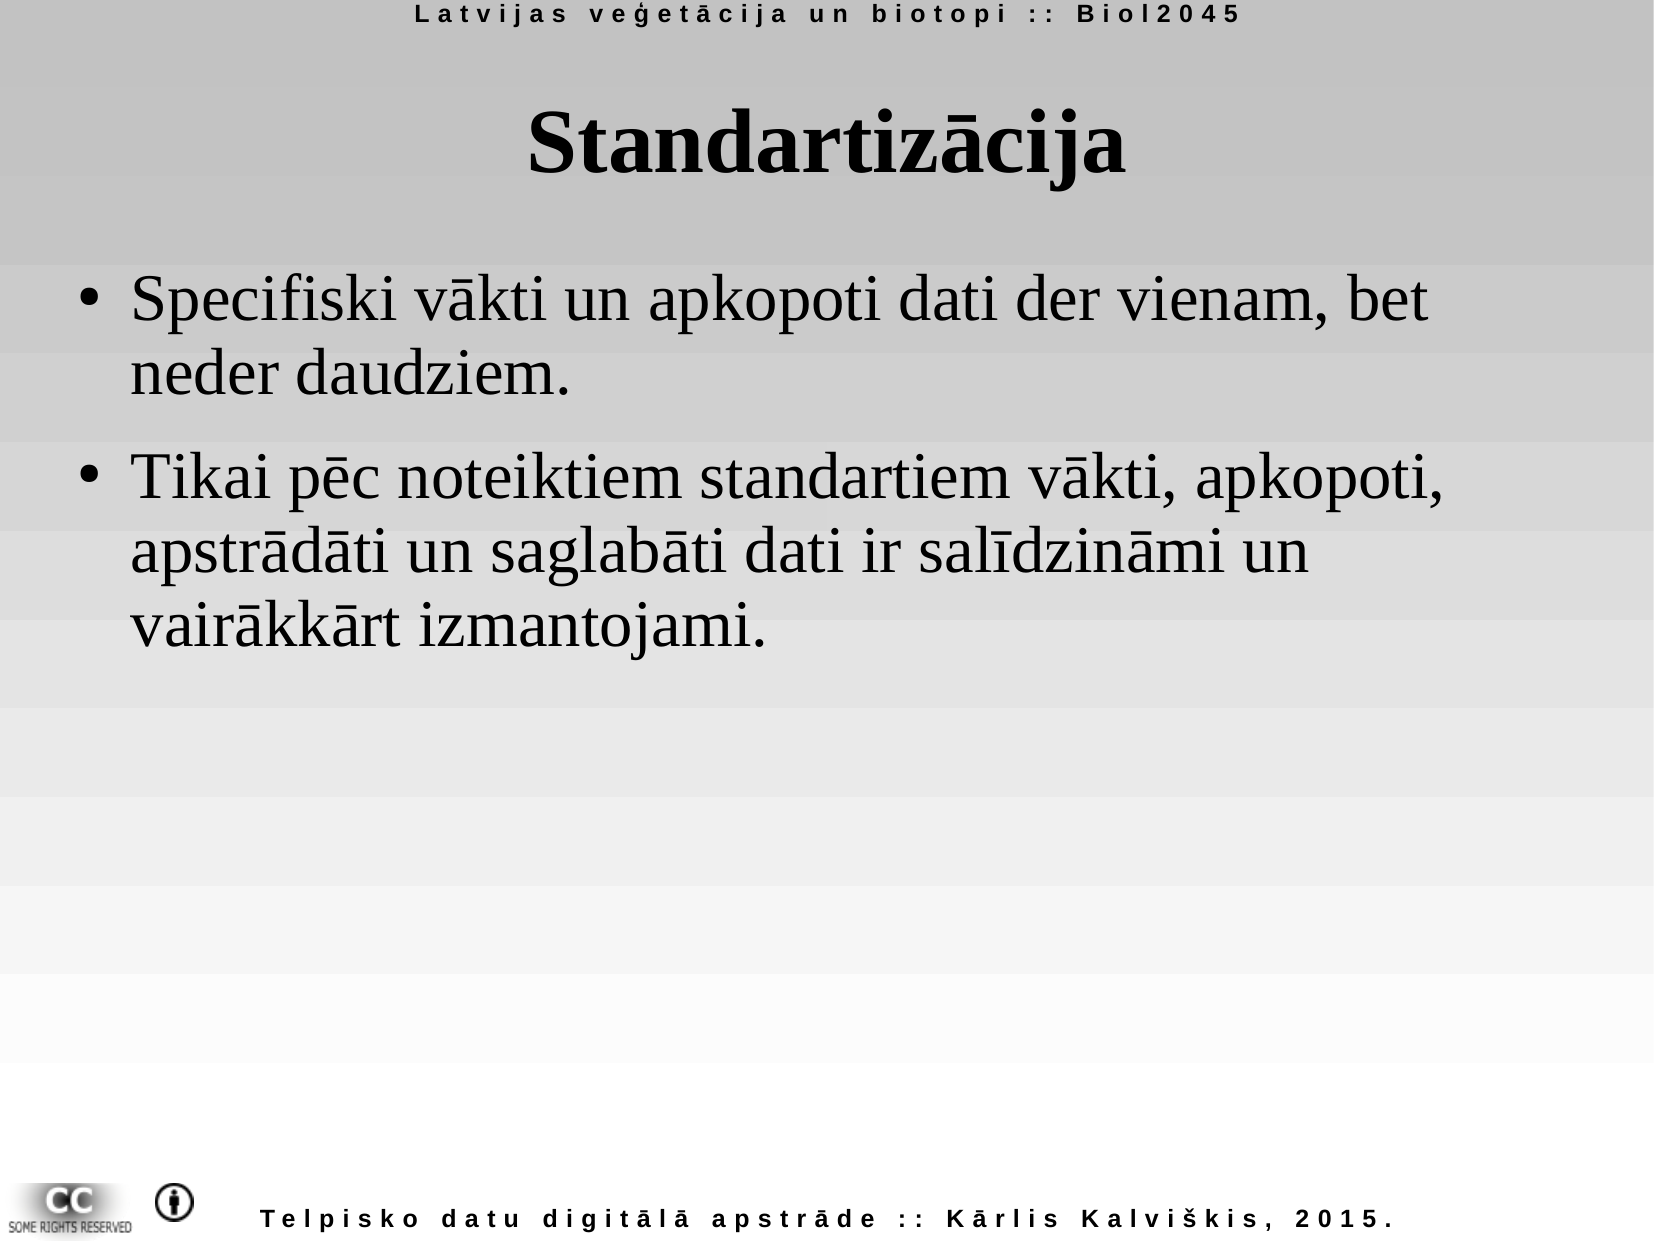

# Standartizācija
Specifiski vākti un apkopoti dati der vienam, bet neder daudziem.
Tikai pēc noteiktiem standartiem vākti, apkopoti, apstrādāti un saglabāti dati ir salīdzināmi un vairākkārt izmantojami.